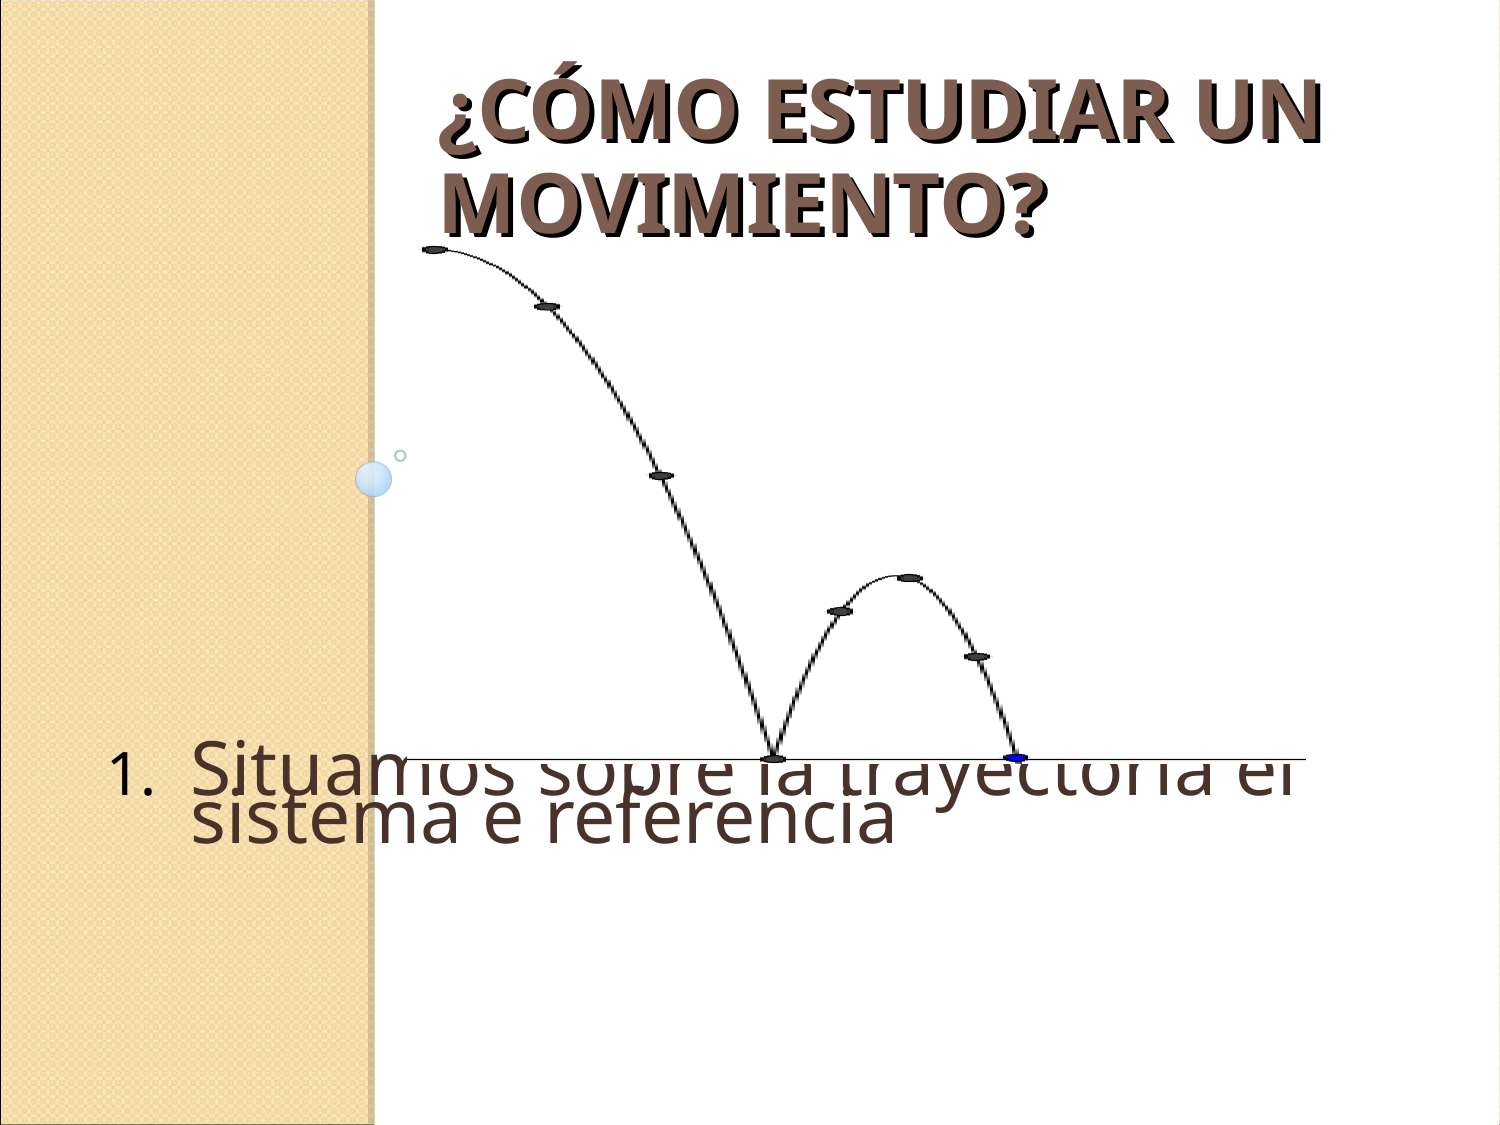

# ¿CÓMO ESTUDIAR UN MOVIMIENTO?
Situamos sobre la trayectoria el sistema e referencia